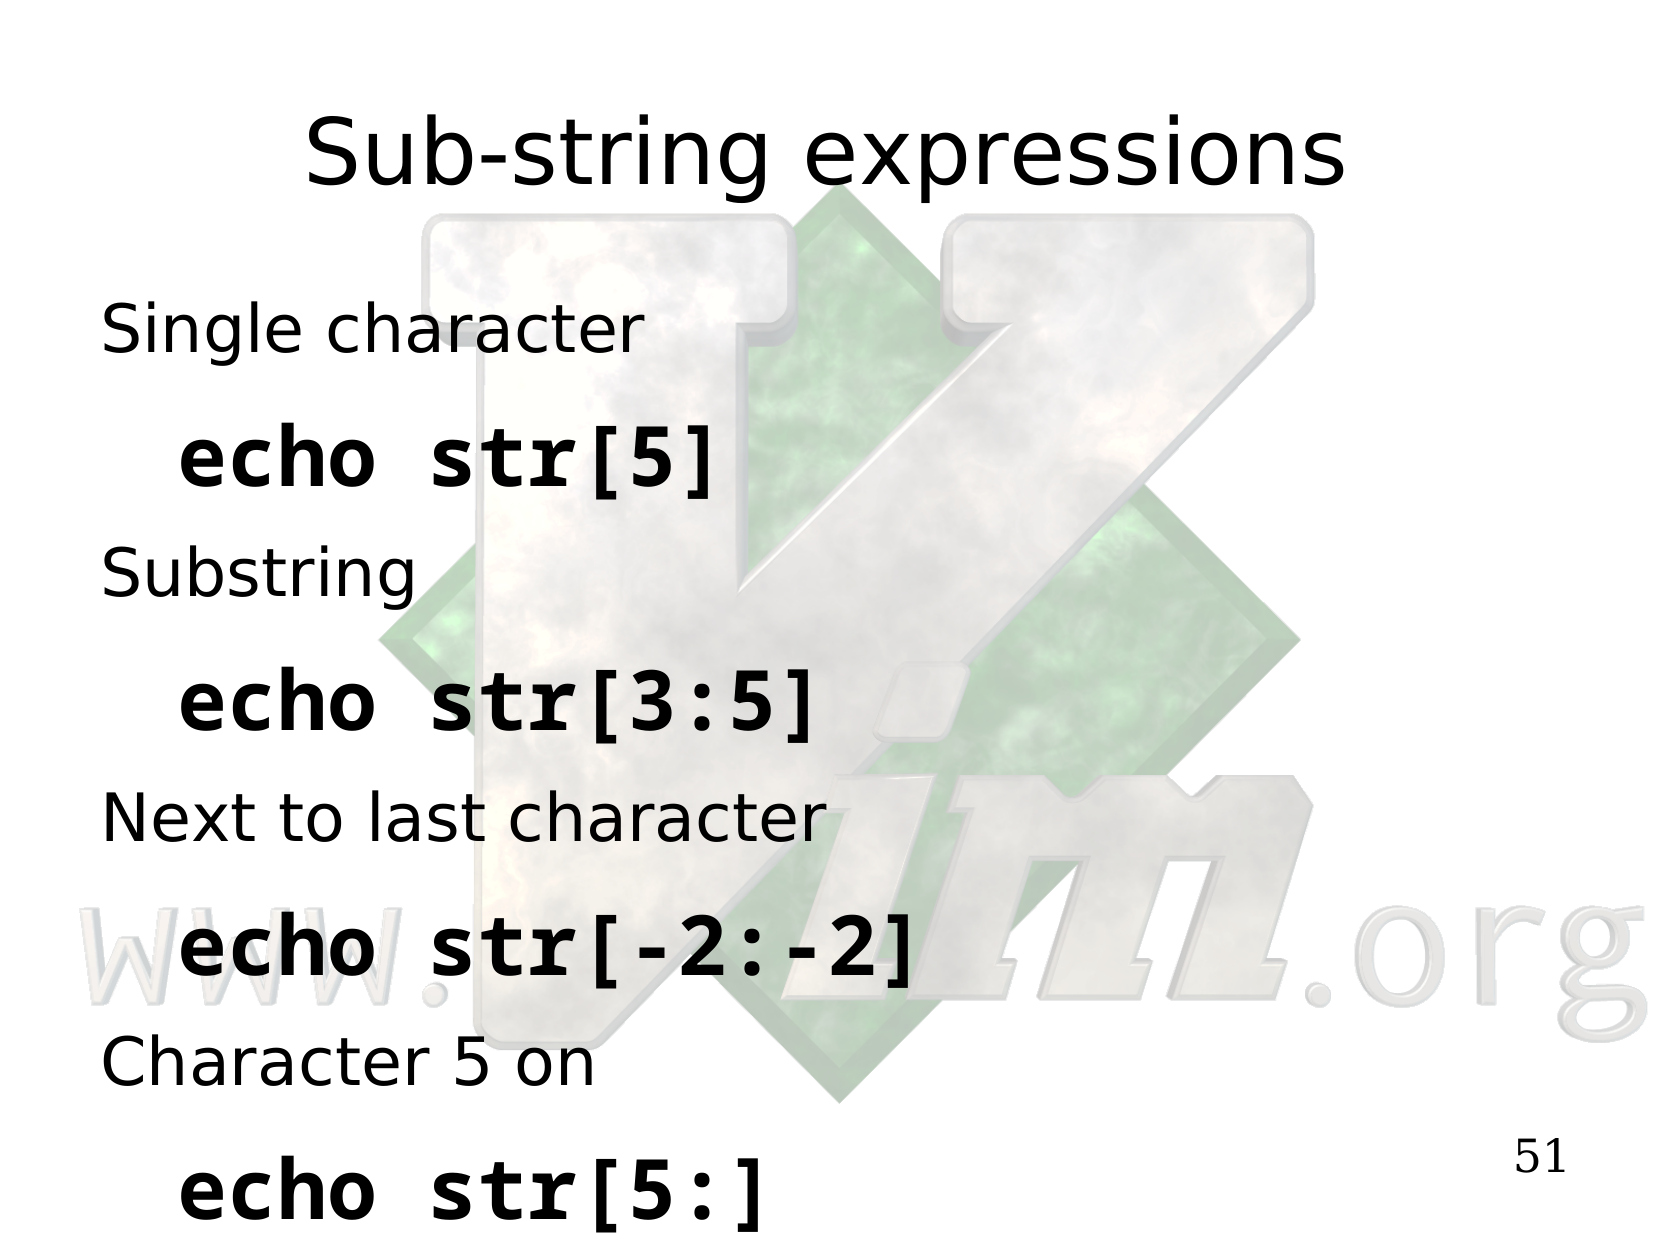

# Sub-string expressions
Single character
echo str[5]
Substring
echo str[3:5]
Next to last character
echo str[-2:-2]
Character 5 on
echo str[5:]
51